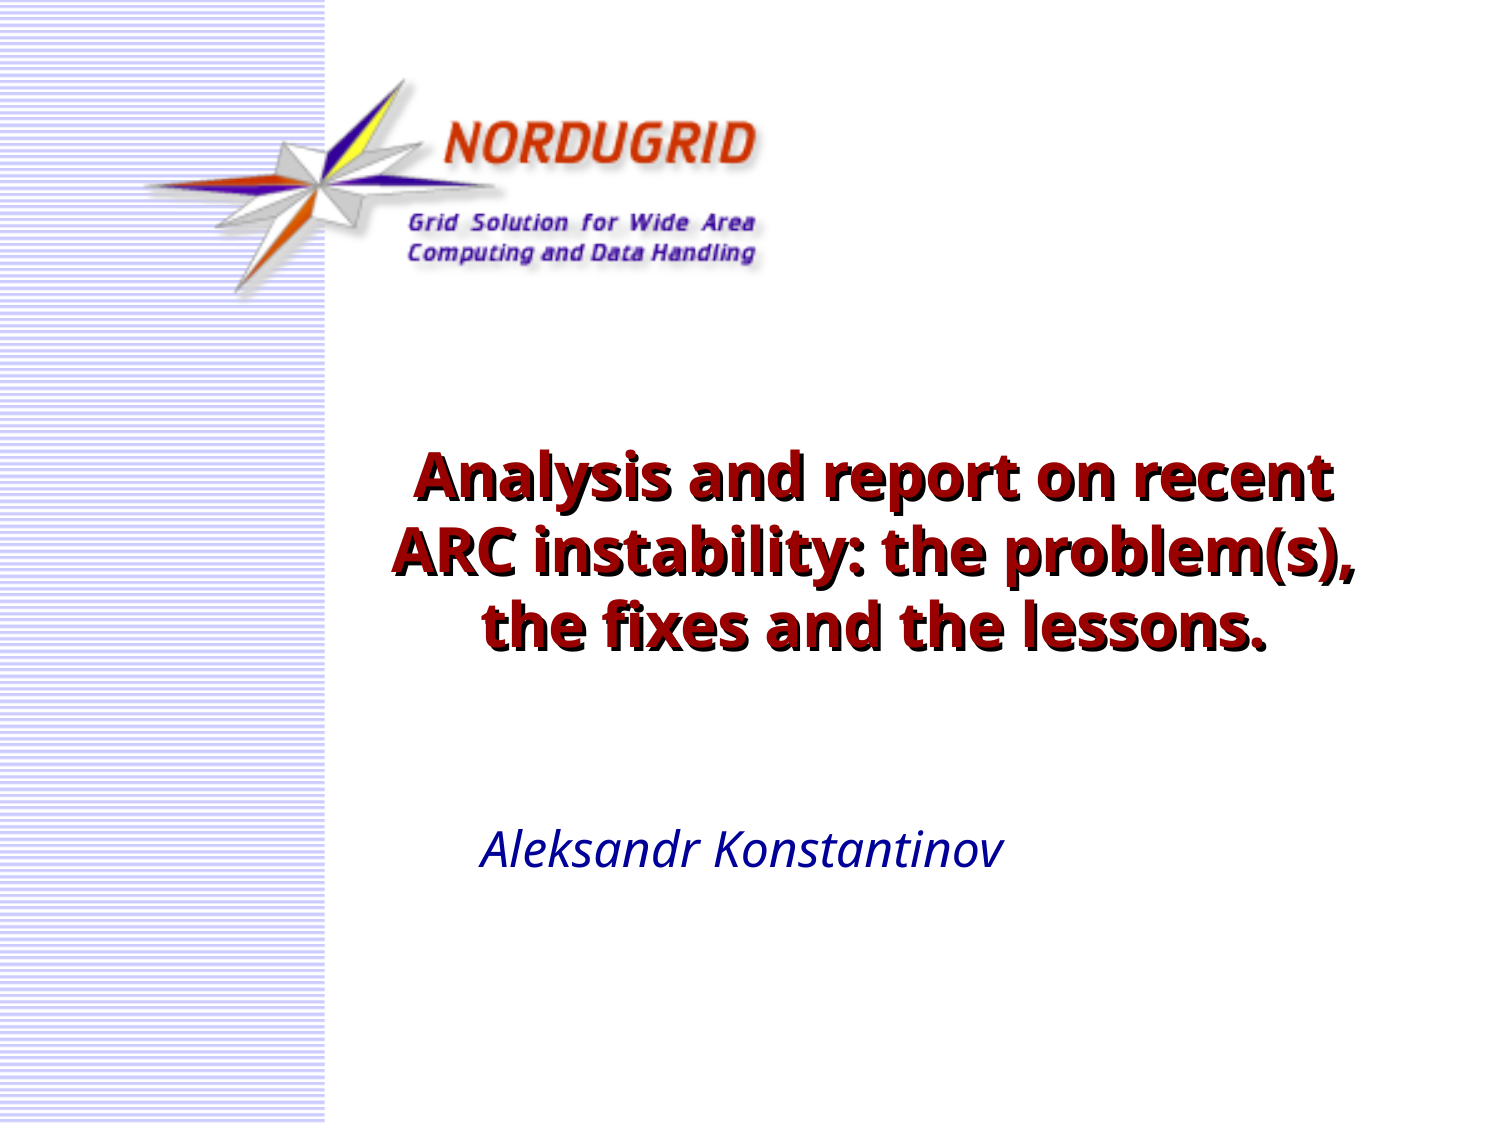

# Analysis and report on recent ARC instability: the problem(s), the fixes and the lessons.
Aleksandr Konstantinov